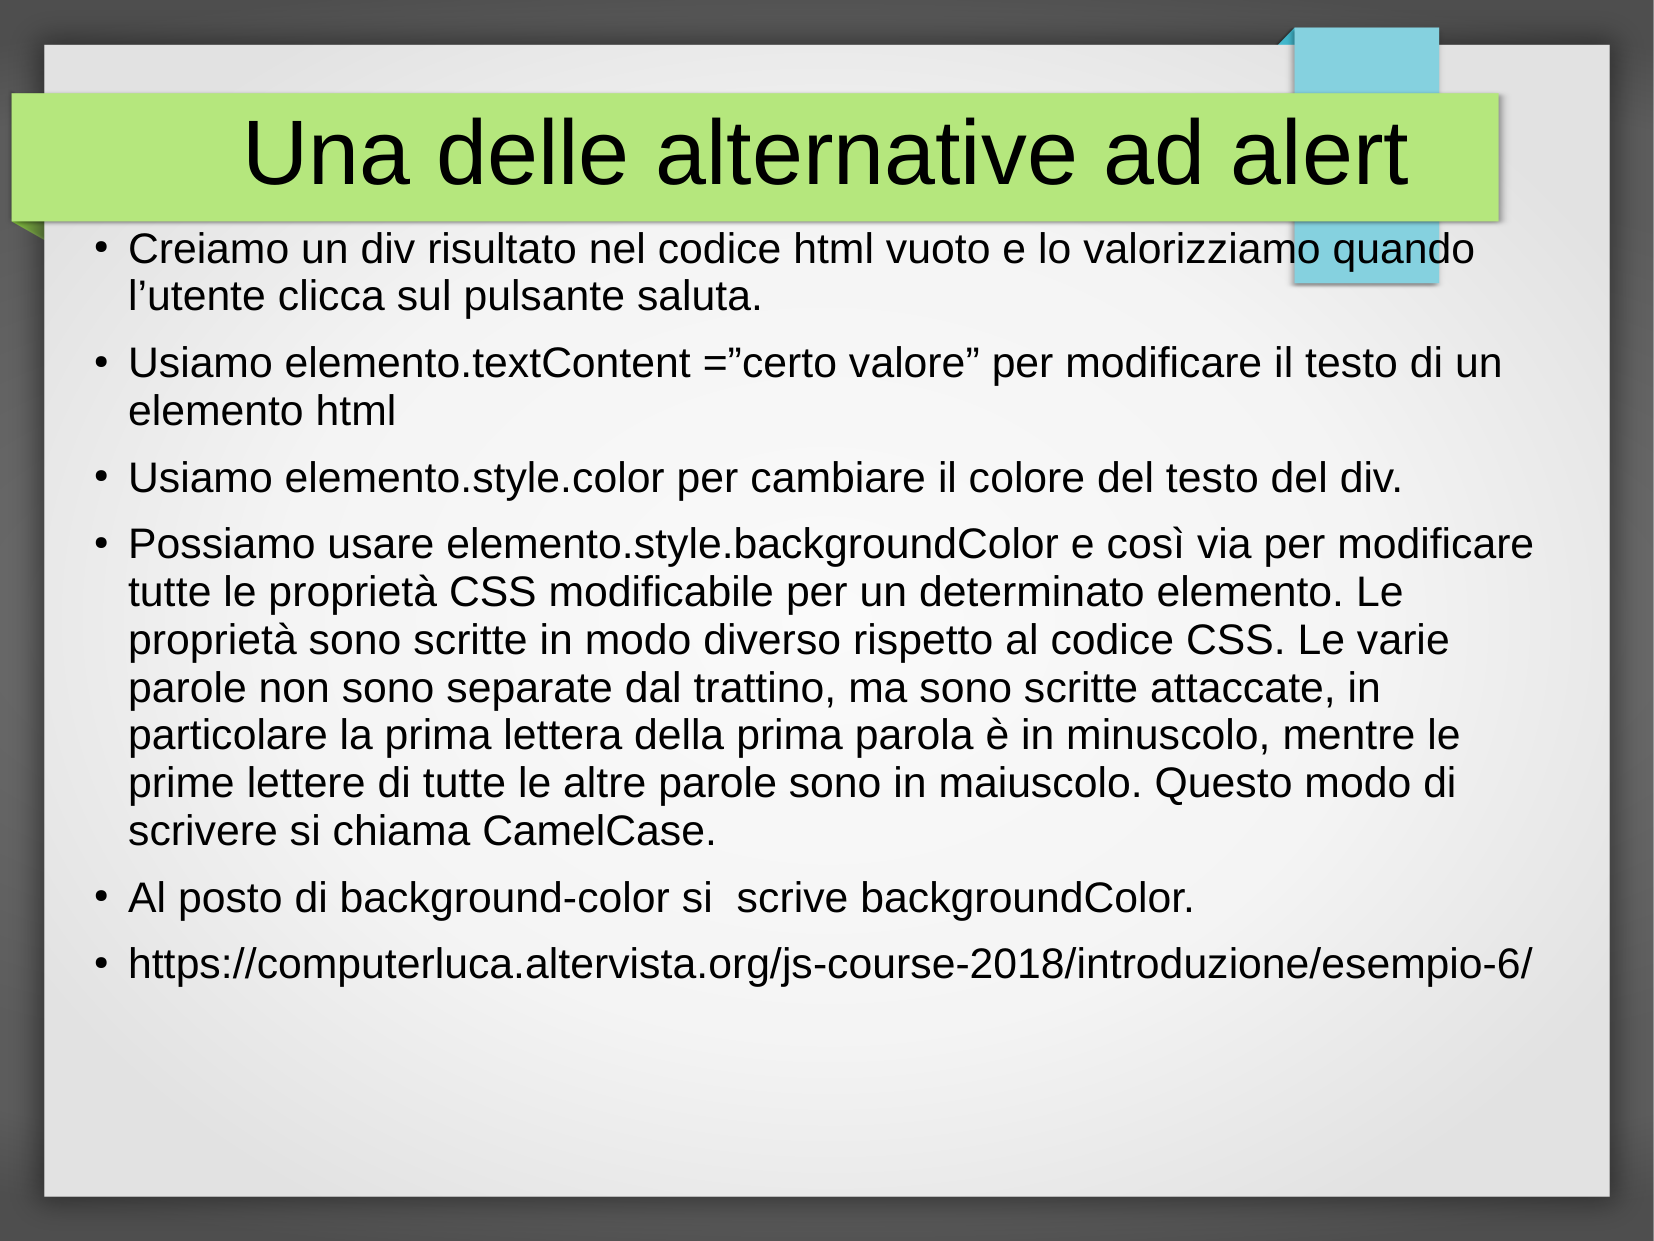

# Una delle alternative ad alert
Creiamo un div risultato nel codice html vuoto e lo valorizziamo quando l’utente clicca sul pulsante saluta.
Usiamo elemento.textContent =”certo valore” per modificare il testo di un elemento html
Usiamo elemento.style.color per cambiare il colore del testo del div.
Possiamo usare elemento.style.backgroundColor e così via per modificare tutte le proprietà CSS modificabile per un determinato elemento. Le proprietà sono scritte in modo diverso rispetto al codice CSS. Le varie parole non sono separate dal trattino, ma sono scritte attaccate, in particolare la prima lettera della prima parola è in minuscolo, mentre le prime lettere di tutte le altre parole sono in maiuscolo. Questo modo di scrivere si chiama CamelCase.
Al posto di background-color si scrive backgroundColor.
https://computerluca.altervista.org/js-course-2018/introduzione/esempio-6/